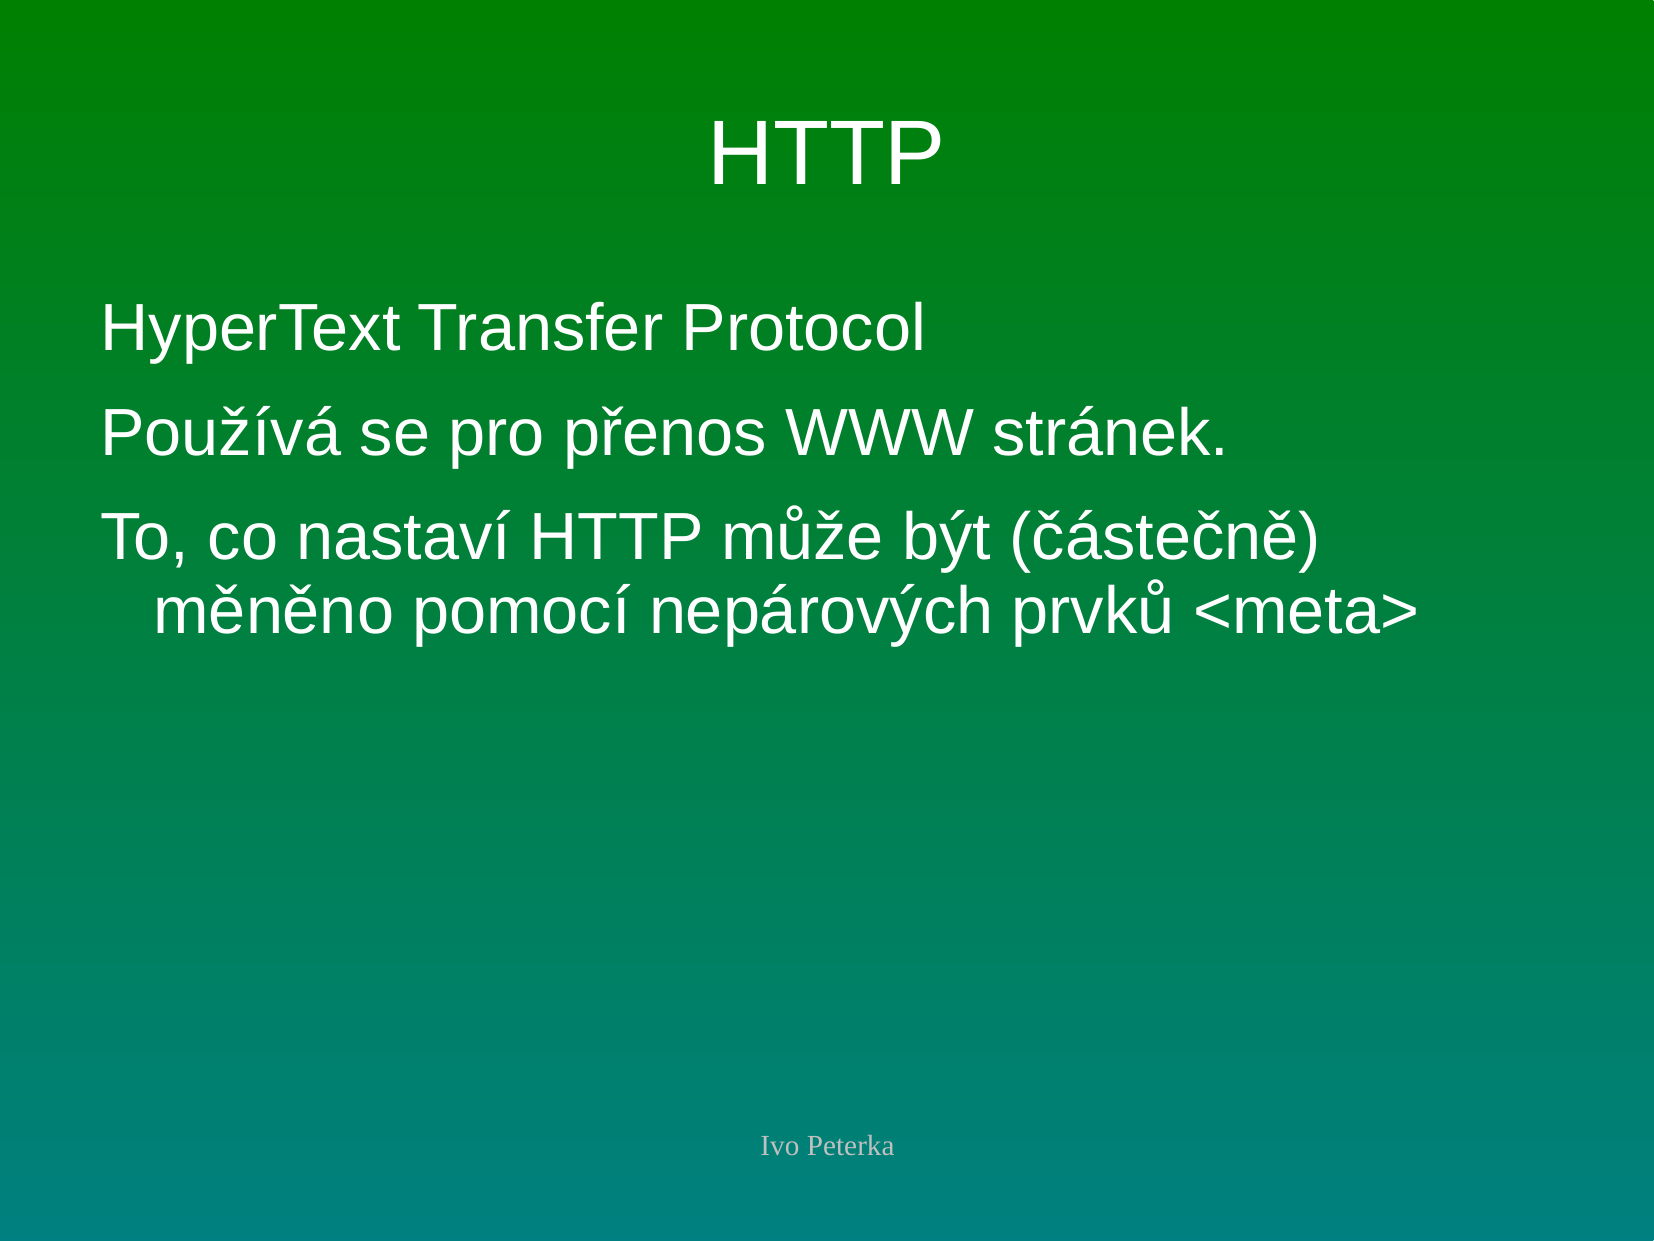

# HTTP
HyperText Transfer Protocol
Používá se pro přenos WWW stránek.
To, co nastaví HTTP může být (částečně) měněno pomocí nepárových prvků <meta>